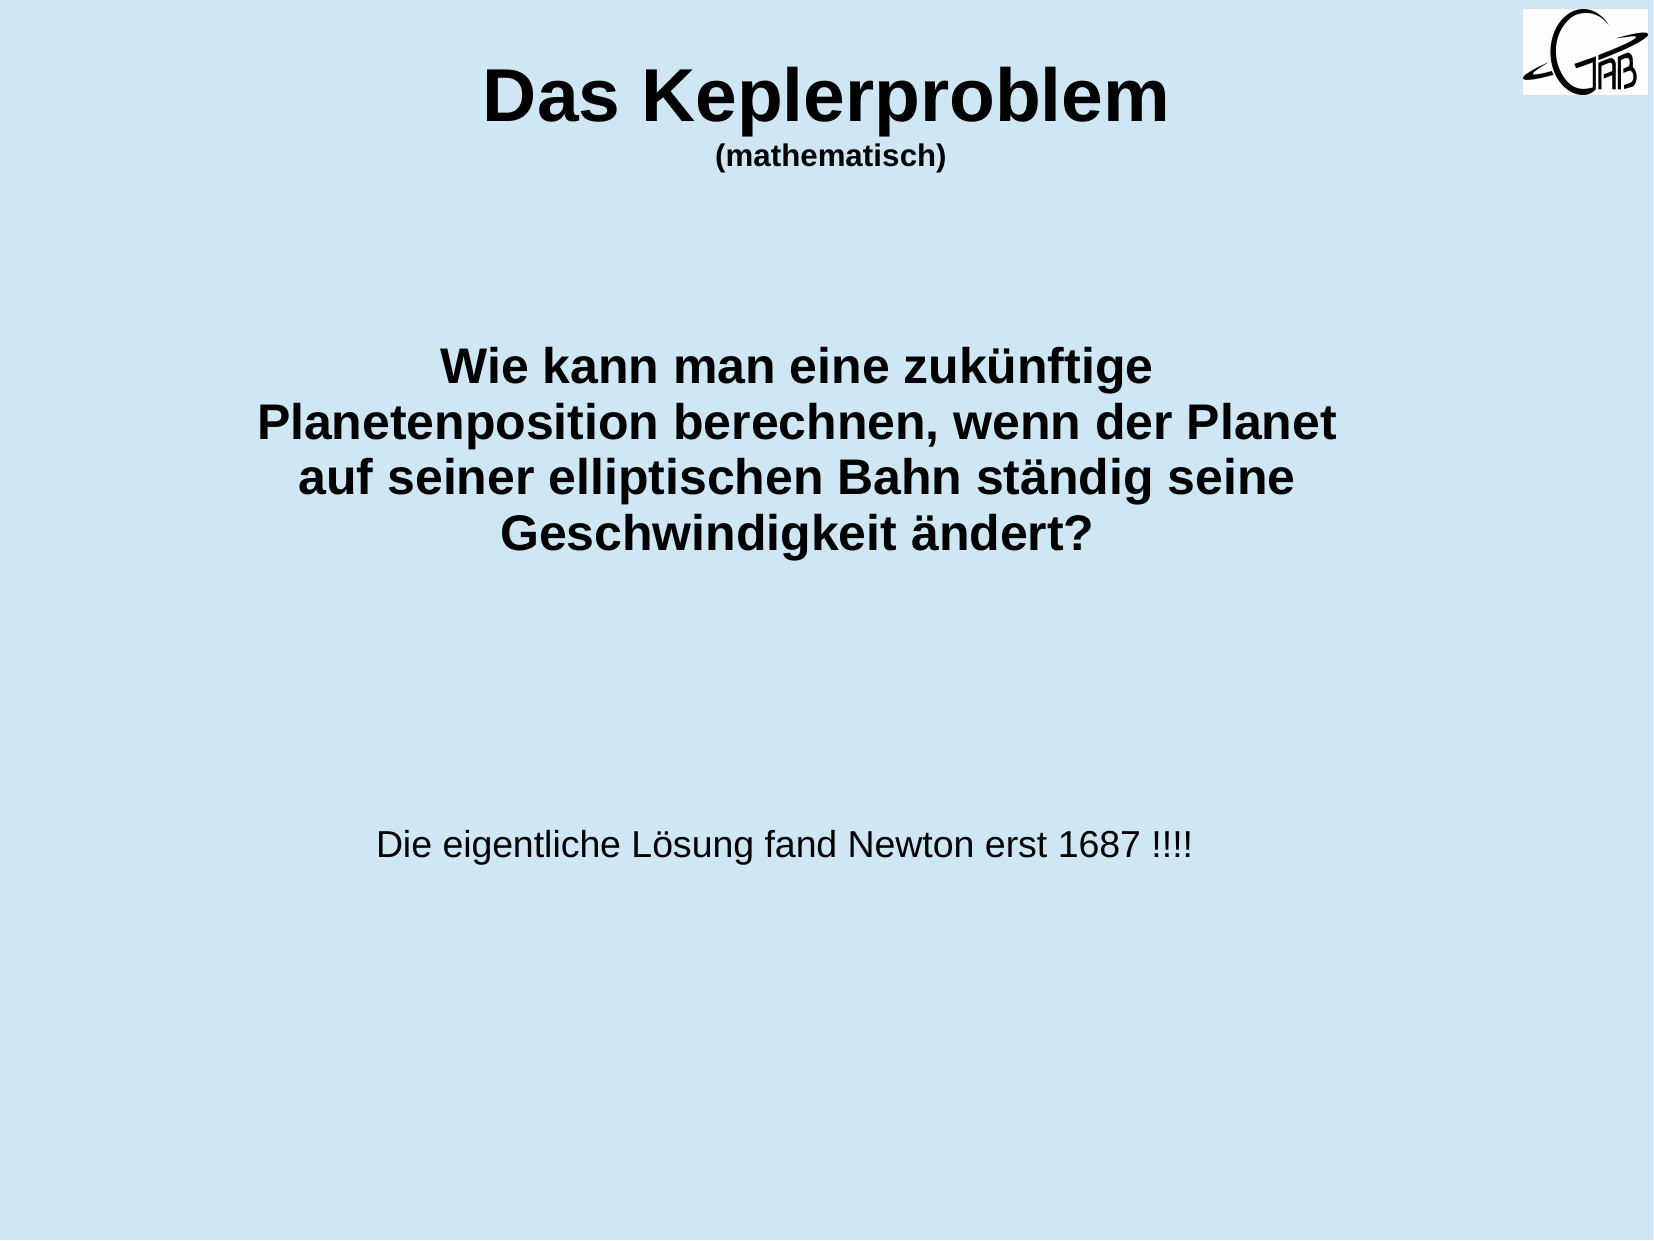

# Das Keplerproblem (mathematisch)
Wie kann man eine zukünftige Planetenposition berechnen, wenn der Planet auf seiner elliptischen Bahn ständig seine Geschwindigkeit ändert?
Die eigentliche Lösung fand Newton erst 1687 !!!!